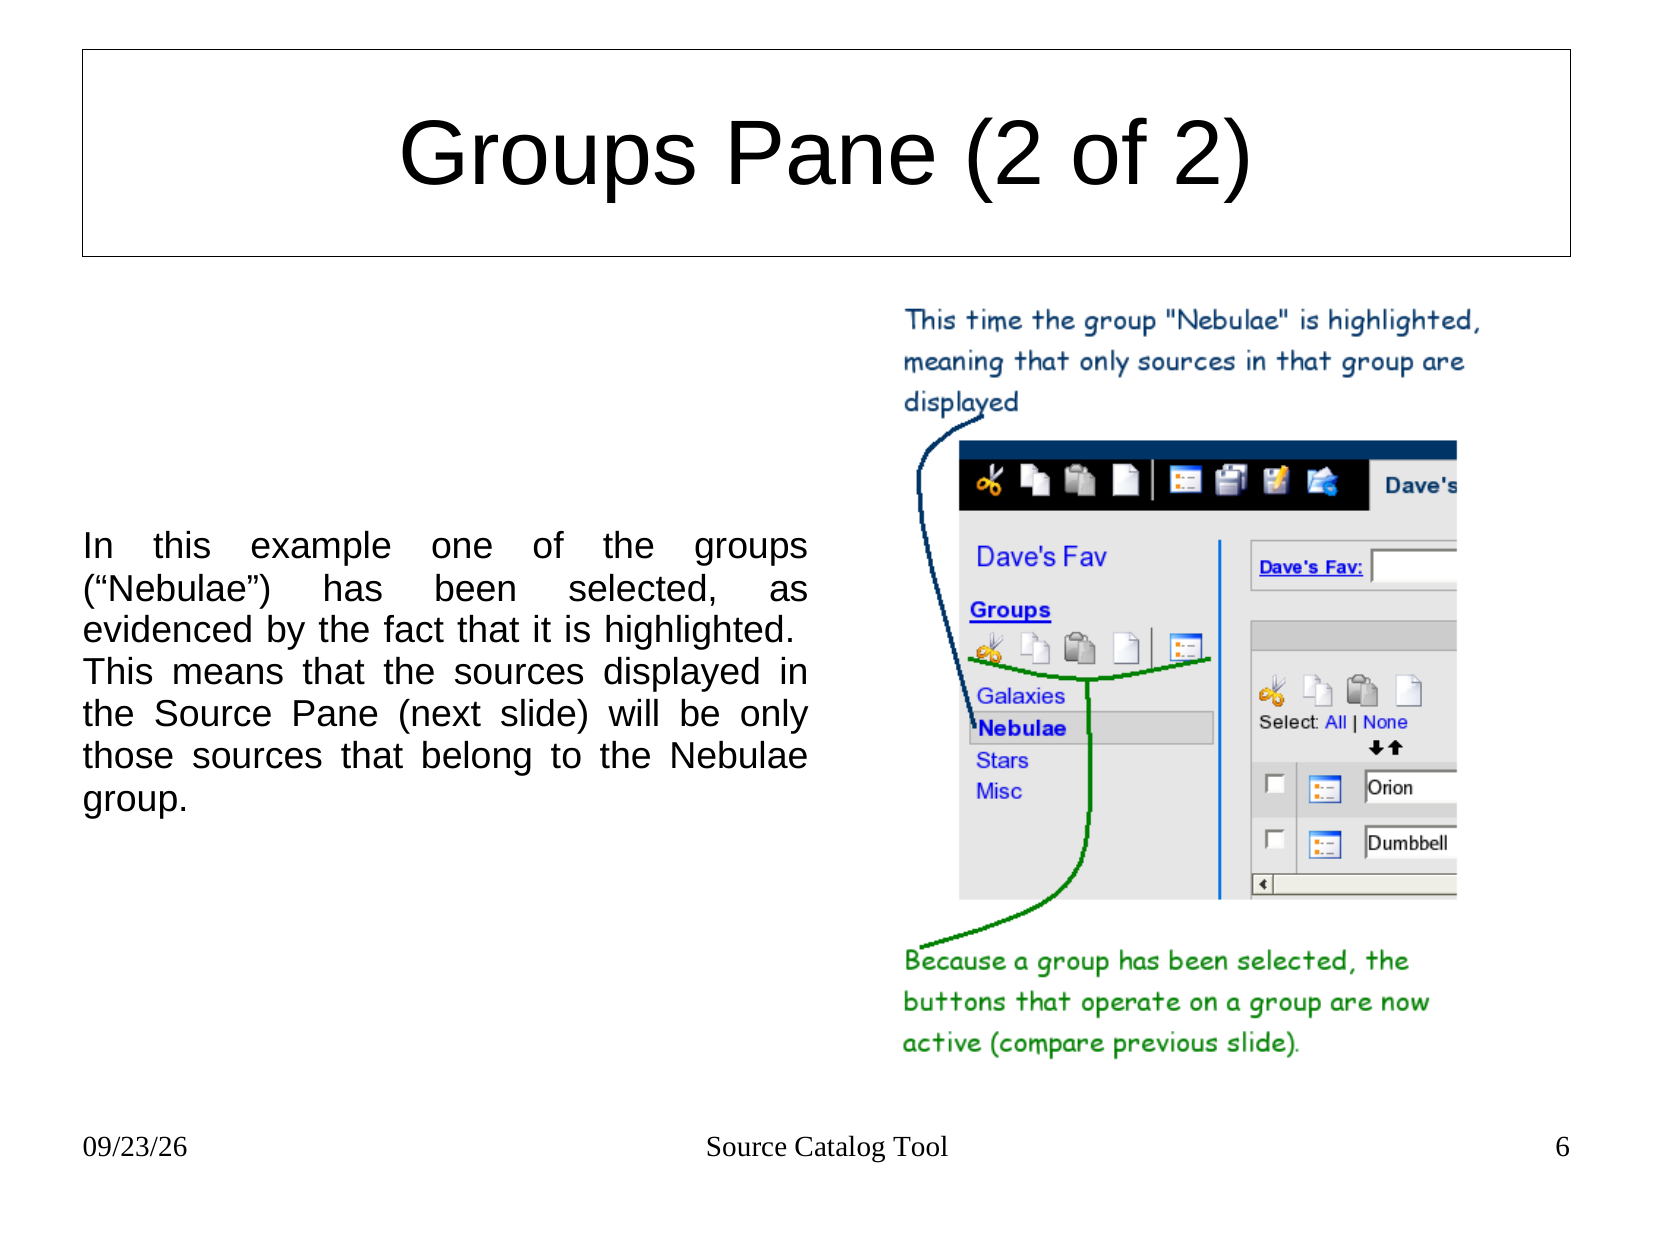

# Groups Pane (2 of 2)
In this example one of the groups (“Nebulae”) has been selected, as evidenced by the fact that it is highlighted. This means that the sources displayed in the Source Pane (next slide) will be only those sources that belong to the Nebulae group.
Source Catalog Tool
6